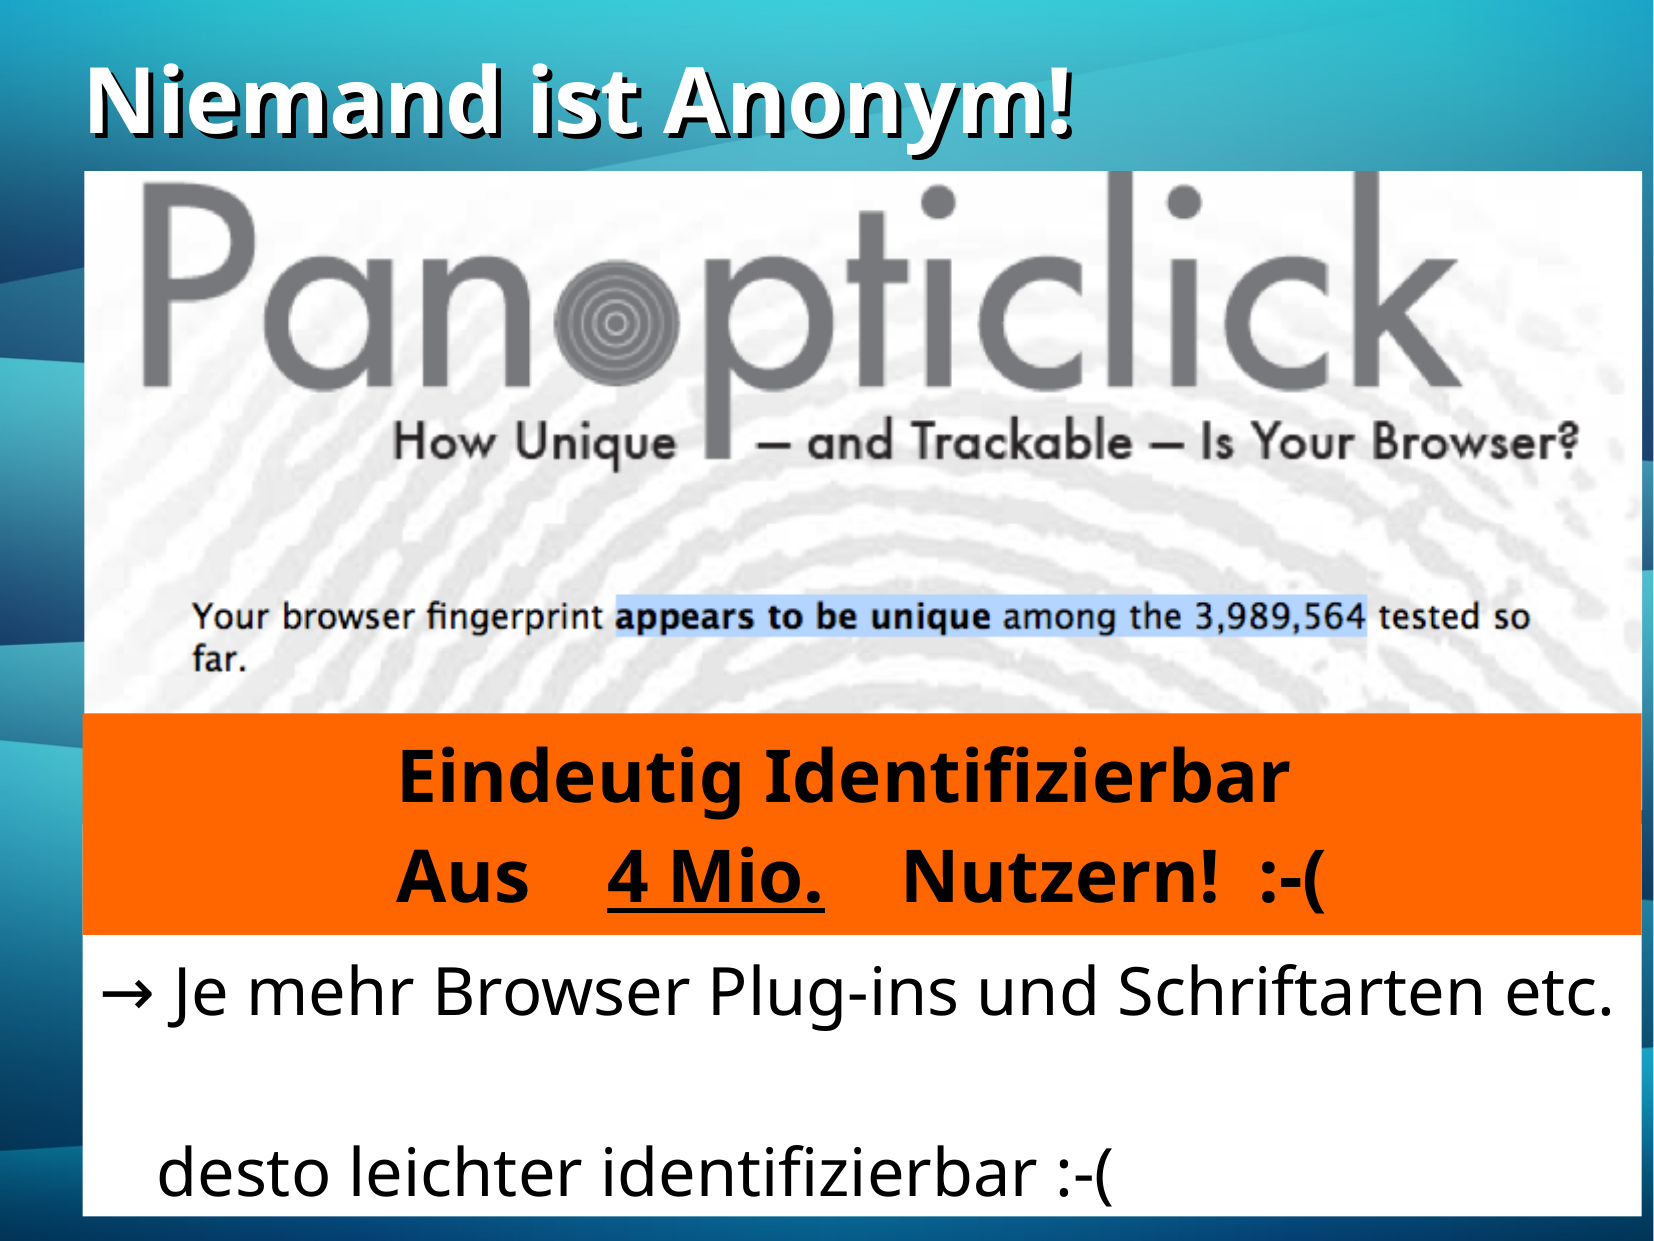

# Niemand ist Anonym!
Eindeutig Identifizierbar
Aus 4 Mio. Nutzern! :-(
 → Je mehr Browser Plug-ins und Schriftarten etc.
	desto leichter identifizierbar :-(
xx.05.2014
Digitale Selbstverteidigung CryptoParty Aarau
6